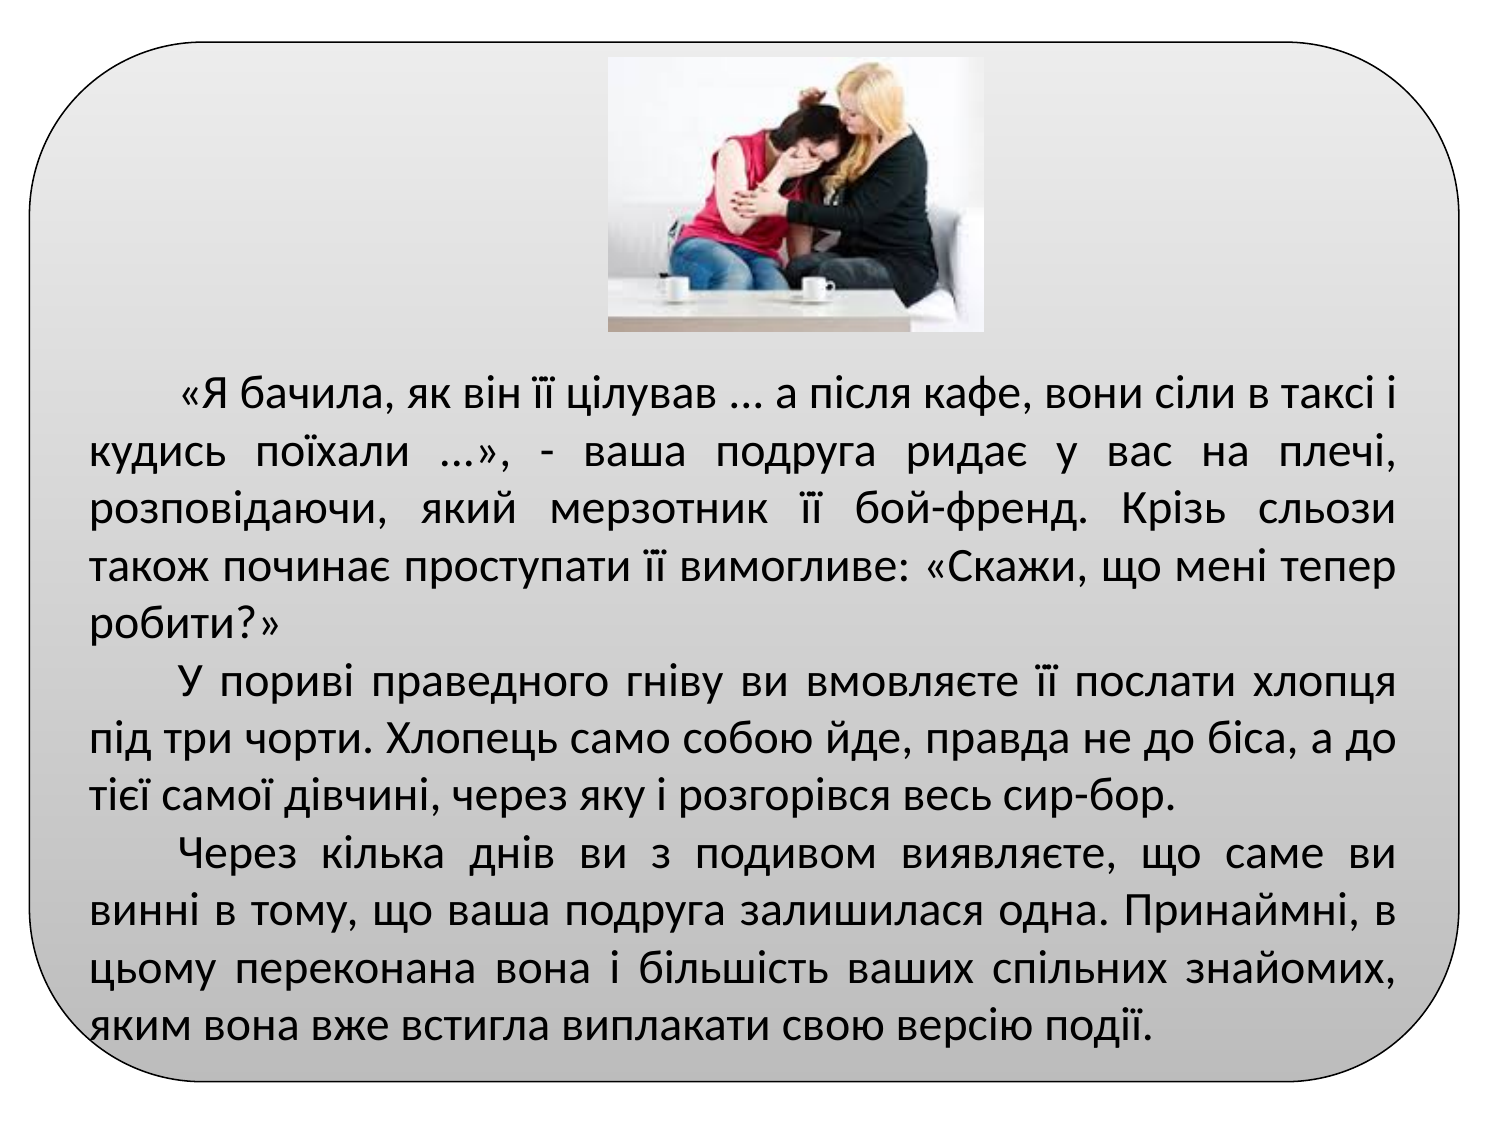

«Я бачила, як він її цілував ... а після кафе, вони сіли в таксі і кудись поїхали ...», - ваша подруга ридає у вас на плечі, розповідаючи, який мерзотник її бой-френд. Крізь сльози також починає проступати її вимогливе: «Скажи, що мені тепер робити?»
У пориві праведного гніву ви вмовляєте її послати хлопця під три чорти. Хлопець само собою йде, правда не до біса, а до тієї самої дівчині, через яку і розгорівся весь сир-бор.
Через кілька днів ви з подивом виявляєте, що саме ви винні в тому, що ваша подруга залишилася одна. Принаймні, в цьому переконана вона і більшість ваших спільних знайомих, яким вона вже встигла виплакати свою версію події.